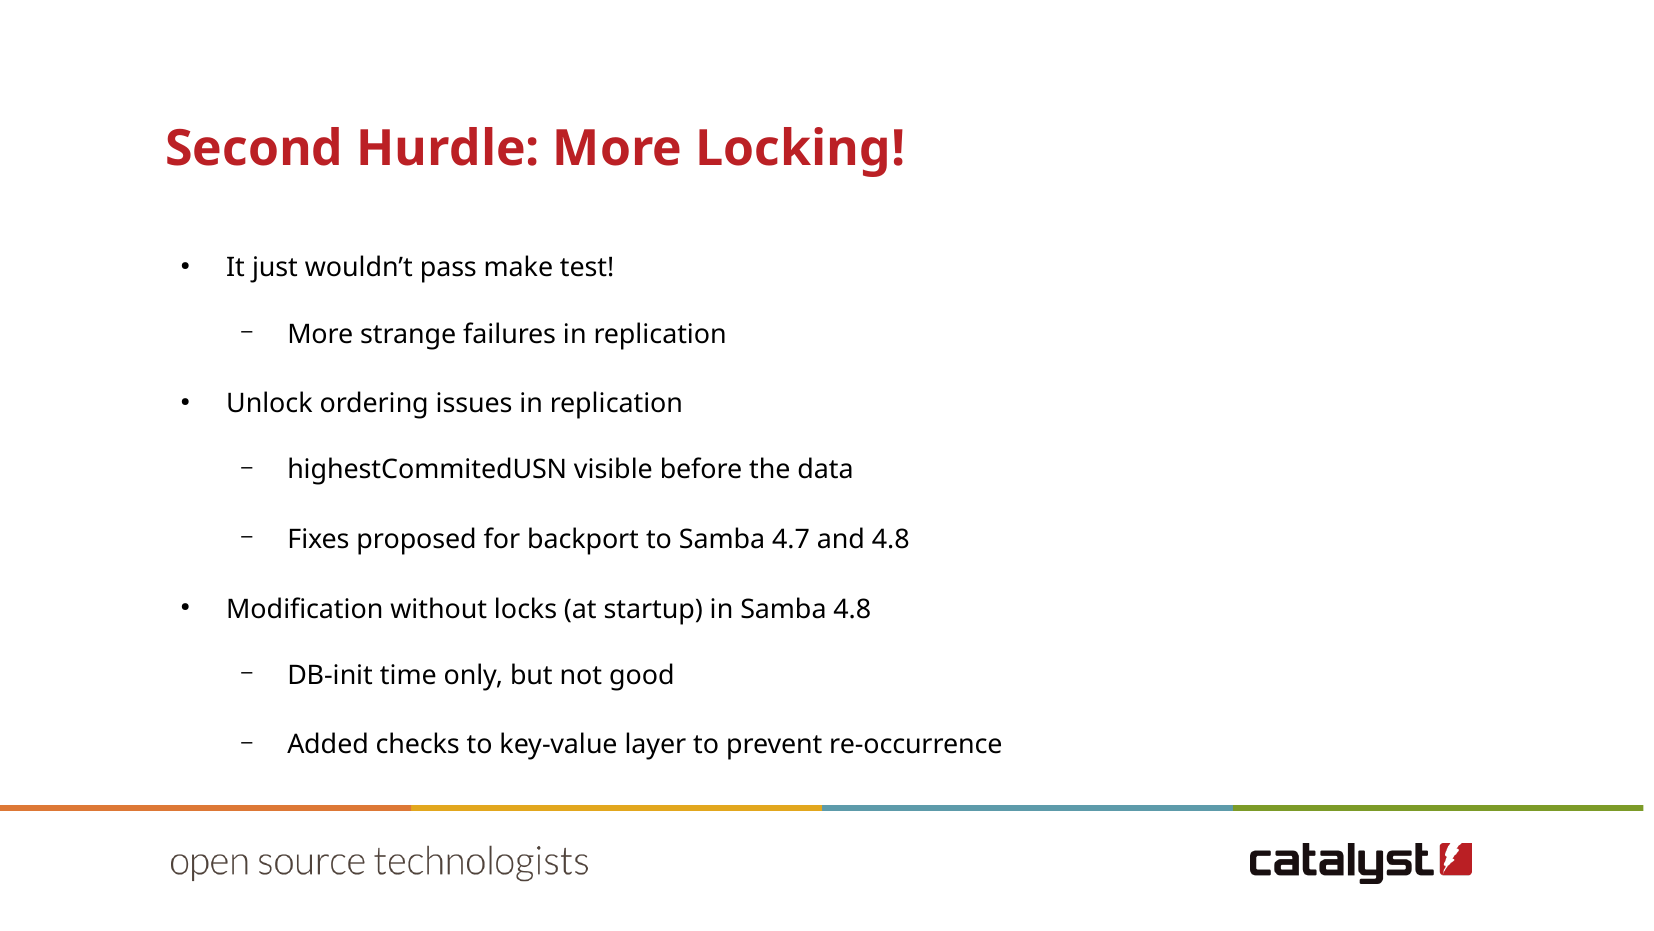

# Second Hurdle: More Locking!
It just wouldn’t pass make test!
More strange failures in replication
Unlock ordering issues in replication
highestCommitedUSN visible before the data
Fixes proposed for backport to Samba 4.7 and 4.8
Modification without locks (at startup) in Samba 4.8
DB-init time only, but not good
Added checks to key-value layer to prevent re-occurrence